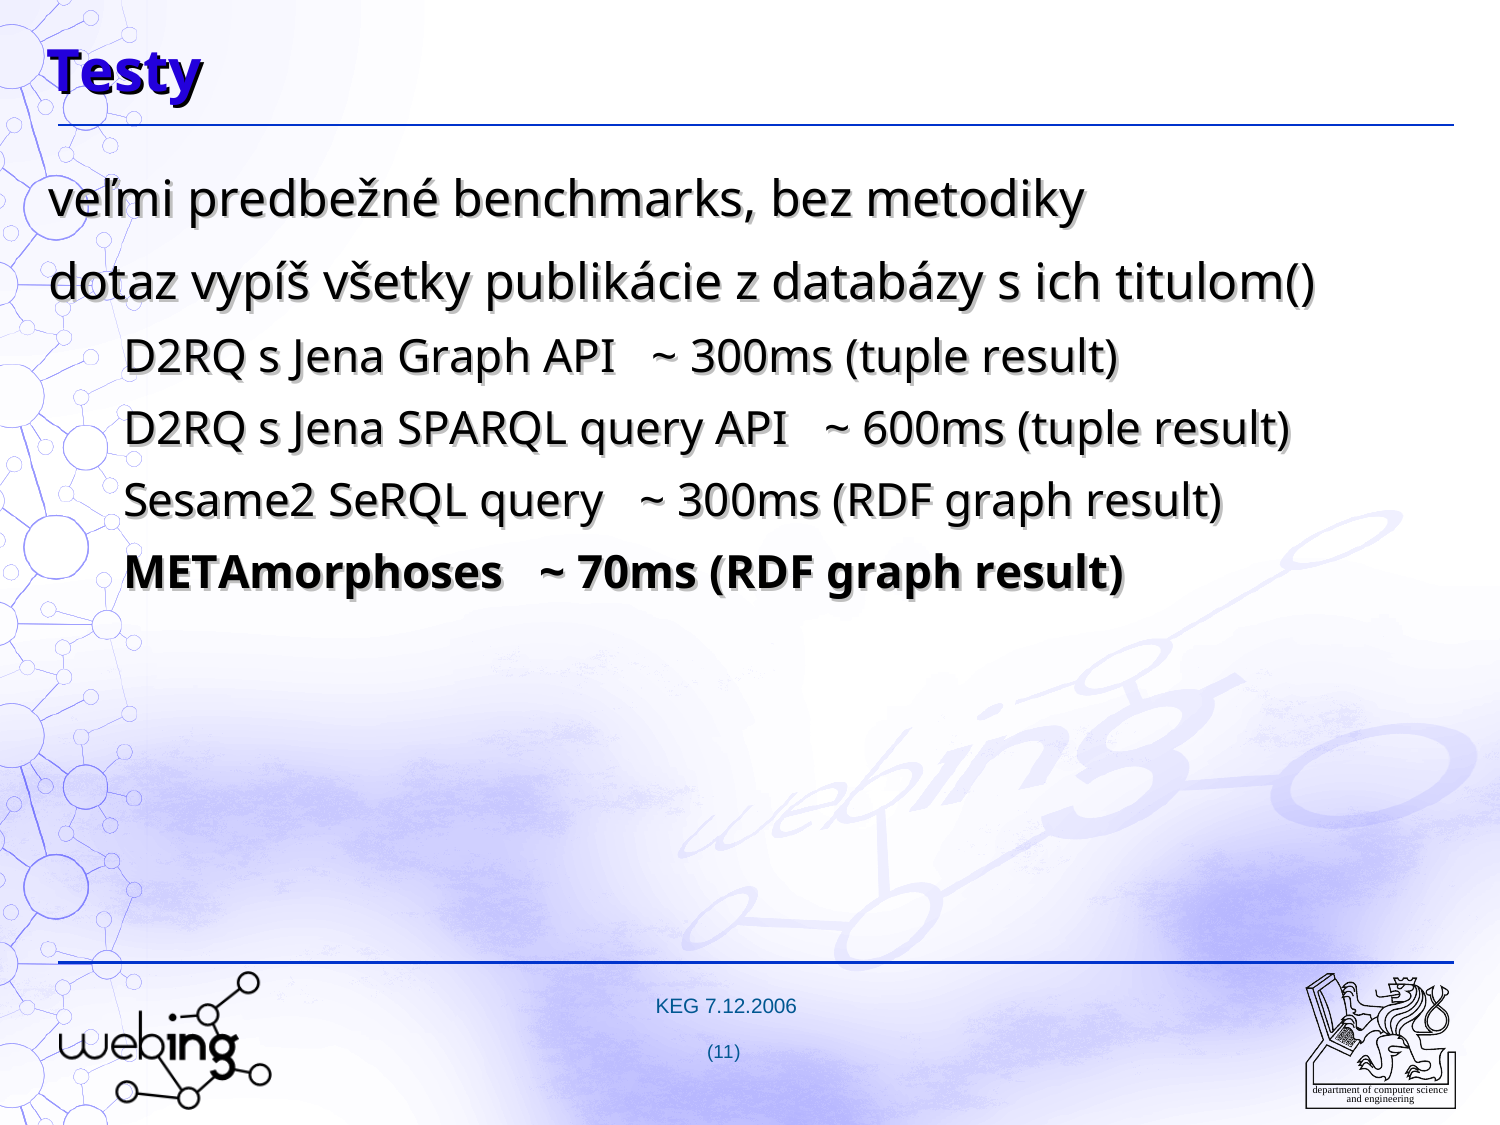

# Testy
veľmi predbežné benchmarks, bez metodiky
dotaz vypíš všetky publikácie z databázy s ich titulom()
D2RQ s Jena Graph API ~ 300ms (tuple result)
D2RQ s Jena SPARQL query API ~ 600ms (tuple result)
Sesame2 SeRQL query ~ 300ms (RDF graph result)
METAmorphoses ~ 70ms (RDF graph result)